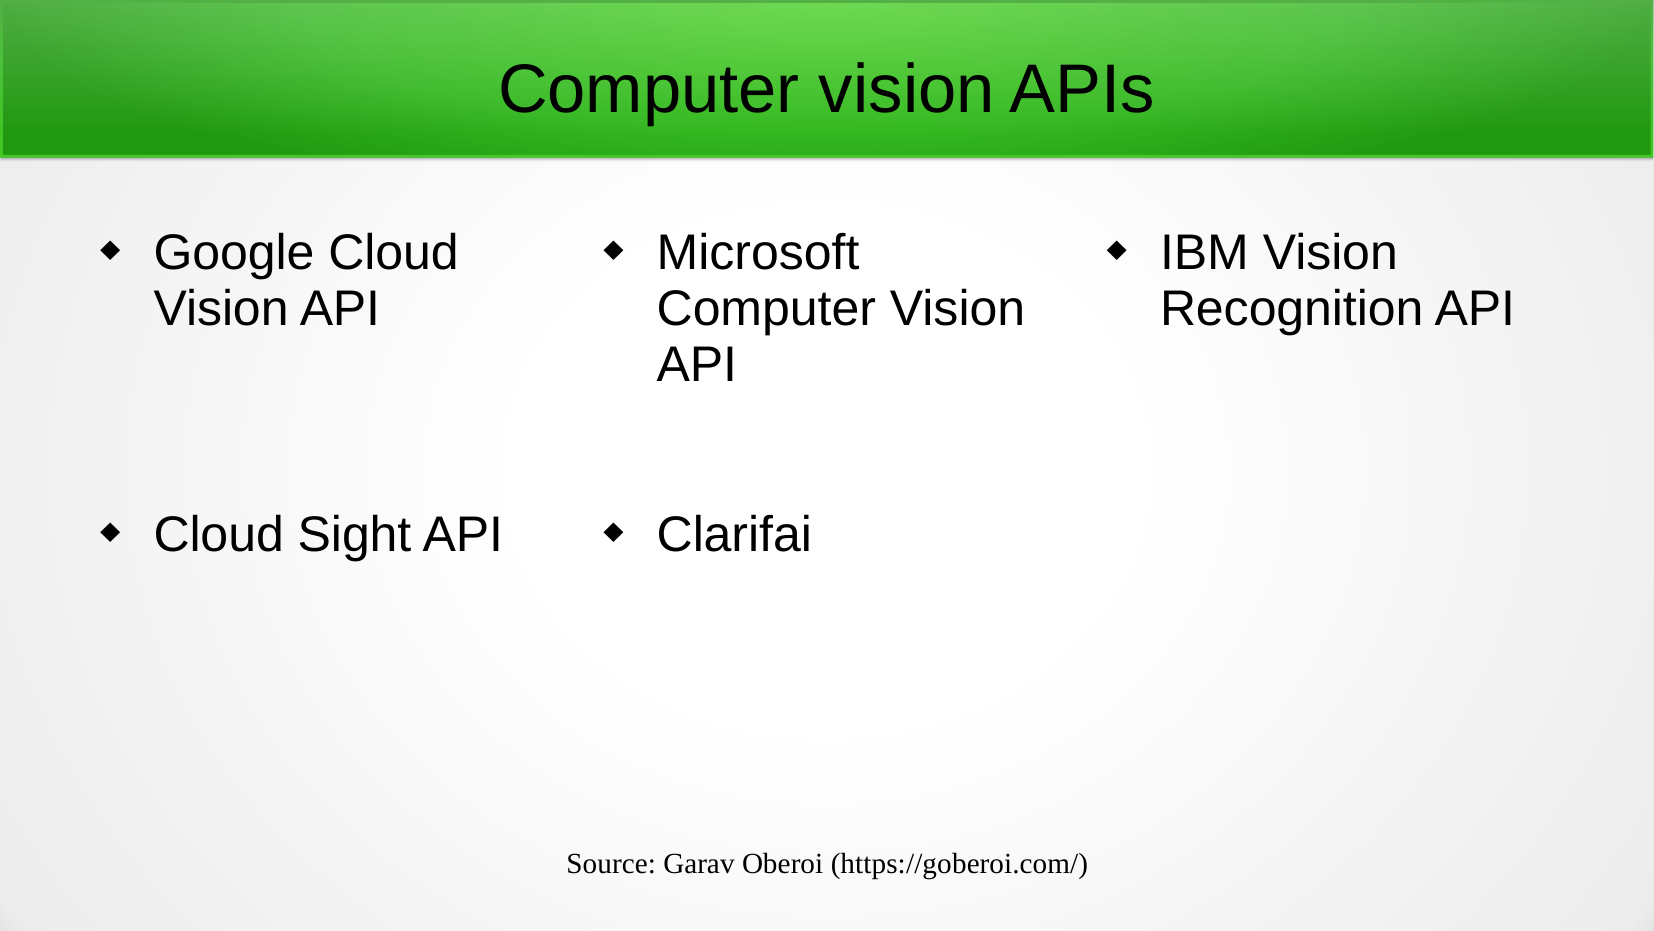

# Computer vision APIs
Google Cloud Vision API
Microsoft Computer Vision API
IBM Vision Recognition API
Cloud Sight API
Clarifai
Source: Garav Oberoi (https://goberoi.com/)